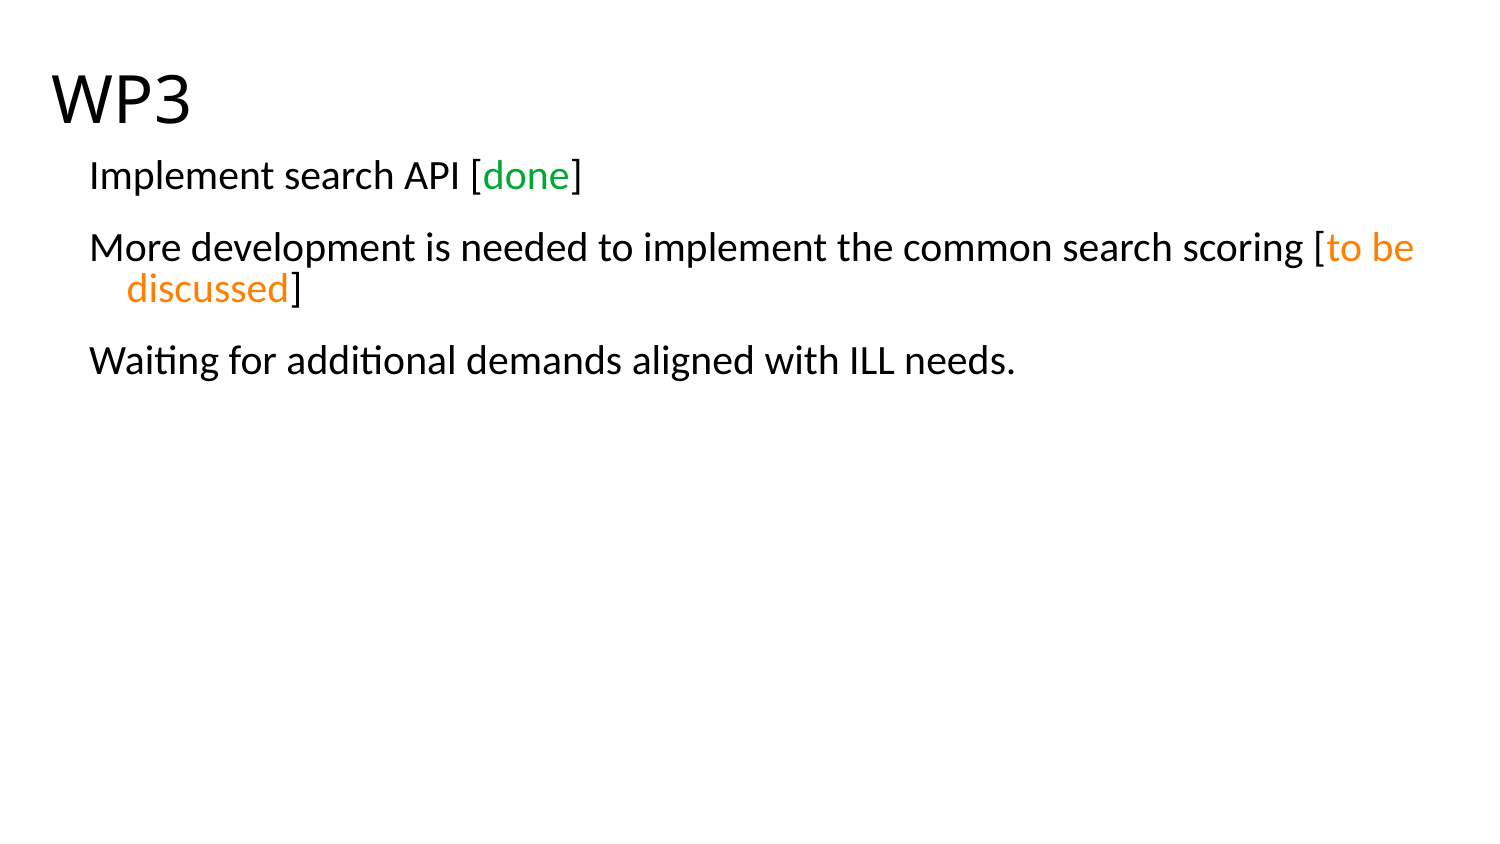

WP3
# Implement search API [done]
More development is needed to implement the common search scoring [to be discussed]
Waiting for additional demands aligned with ILL needs.